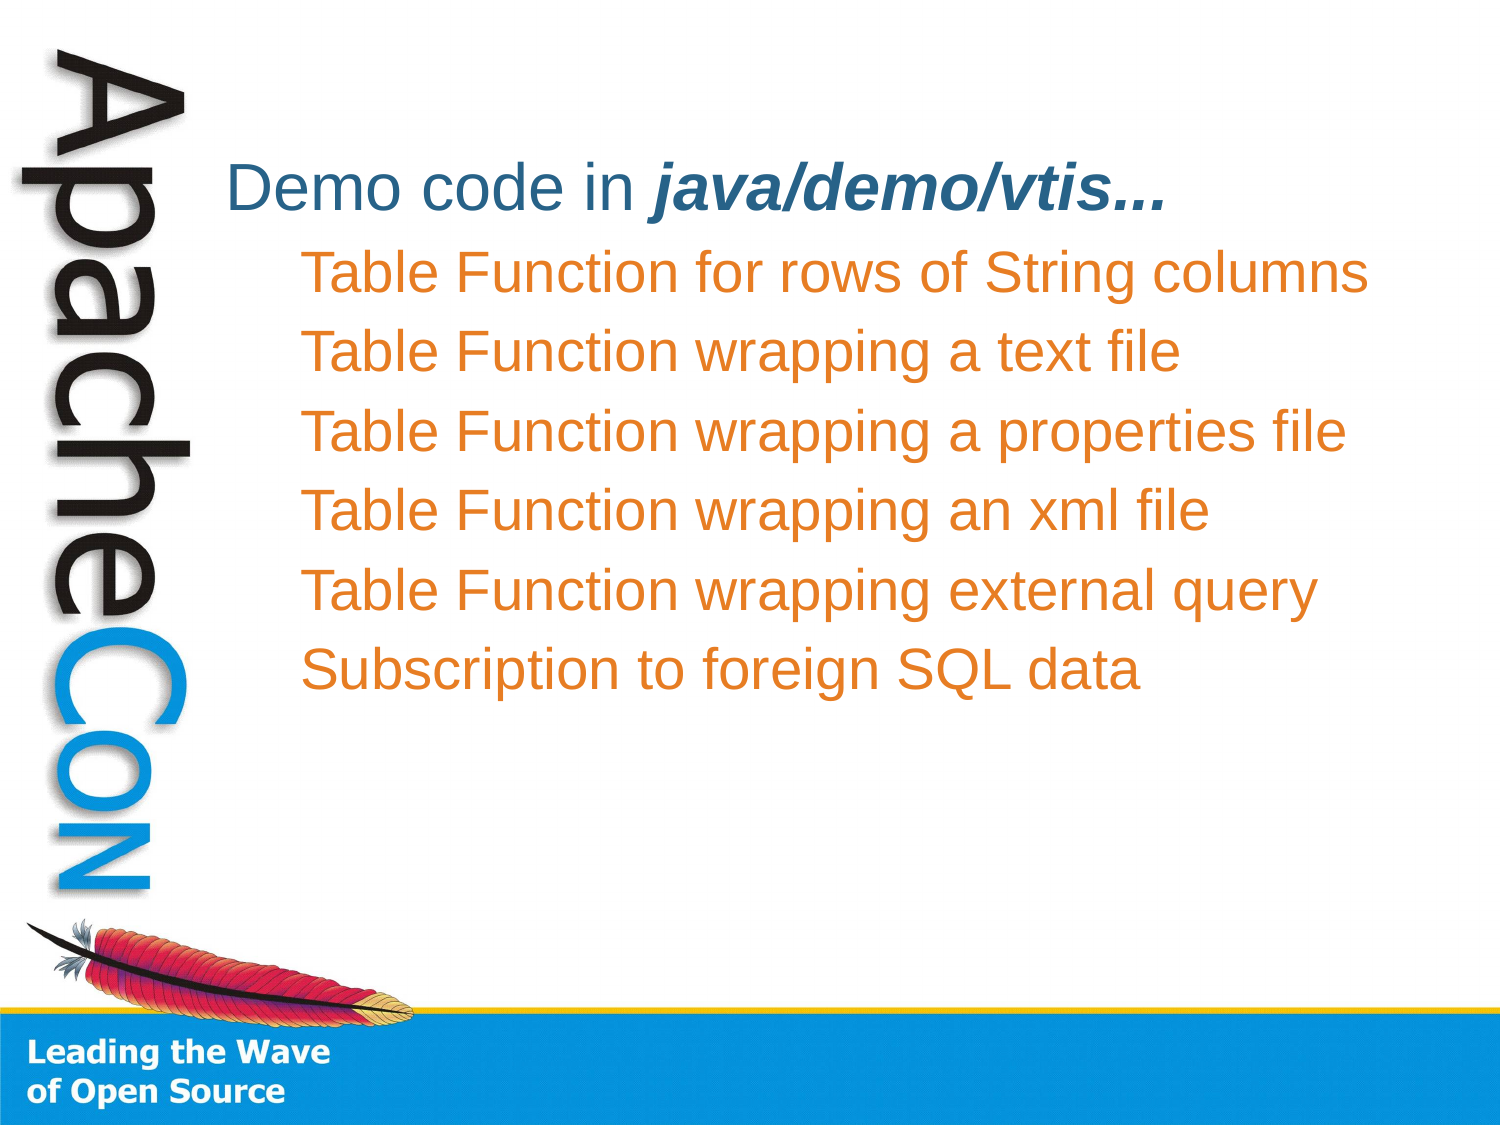

#
Demo code in java/demo/vtis...
Table Function for rows of String columns
Table Function wrapping a text file
Table Function wrapping a properties file
Table Function wrapping an xml file
Table Function wrapping external query
Subscription to foreign SQL data